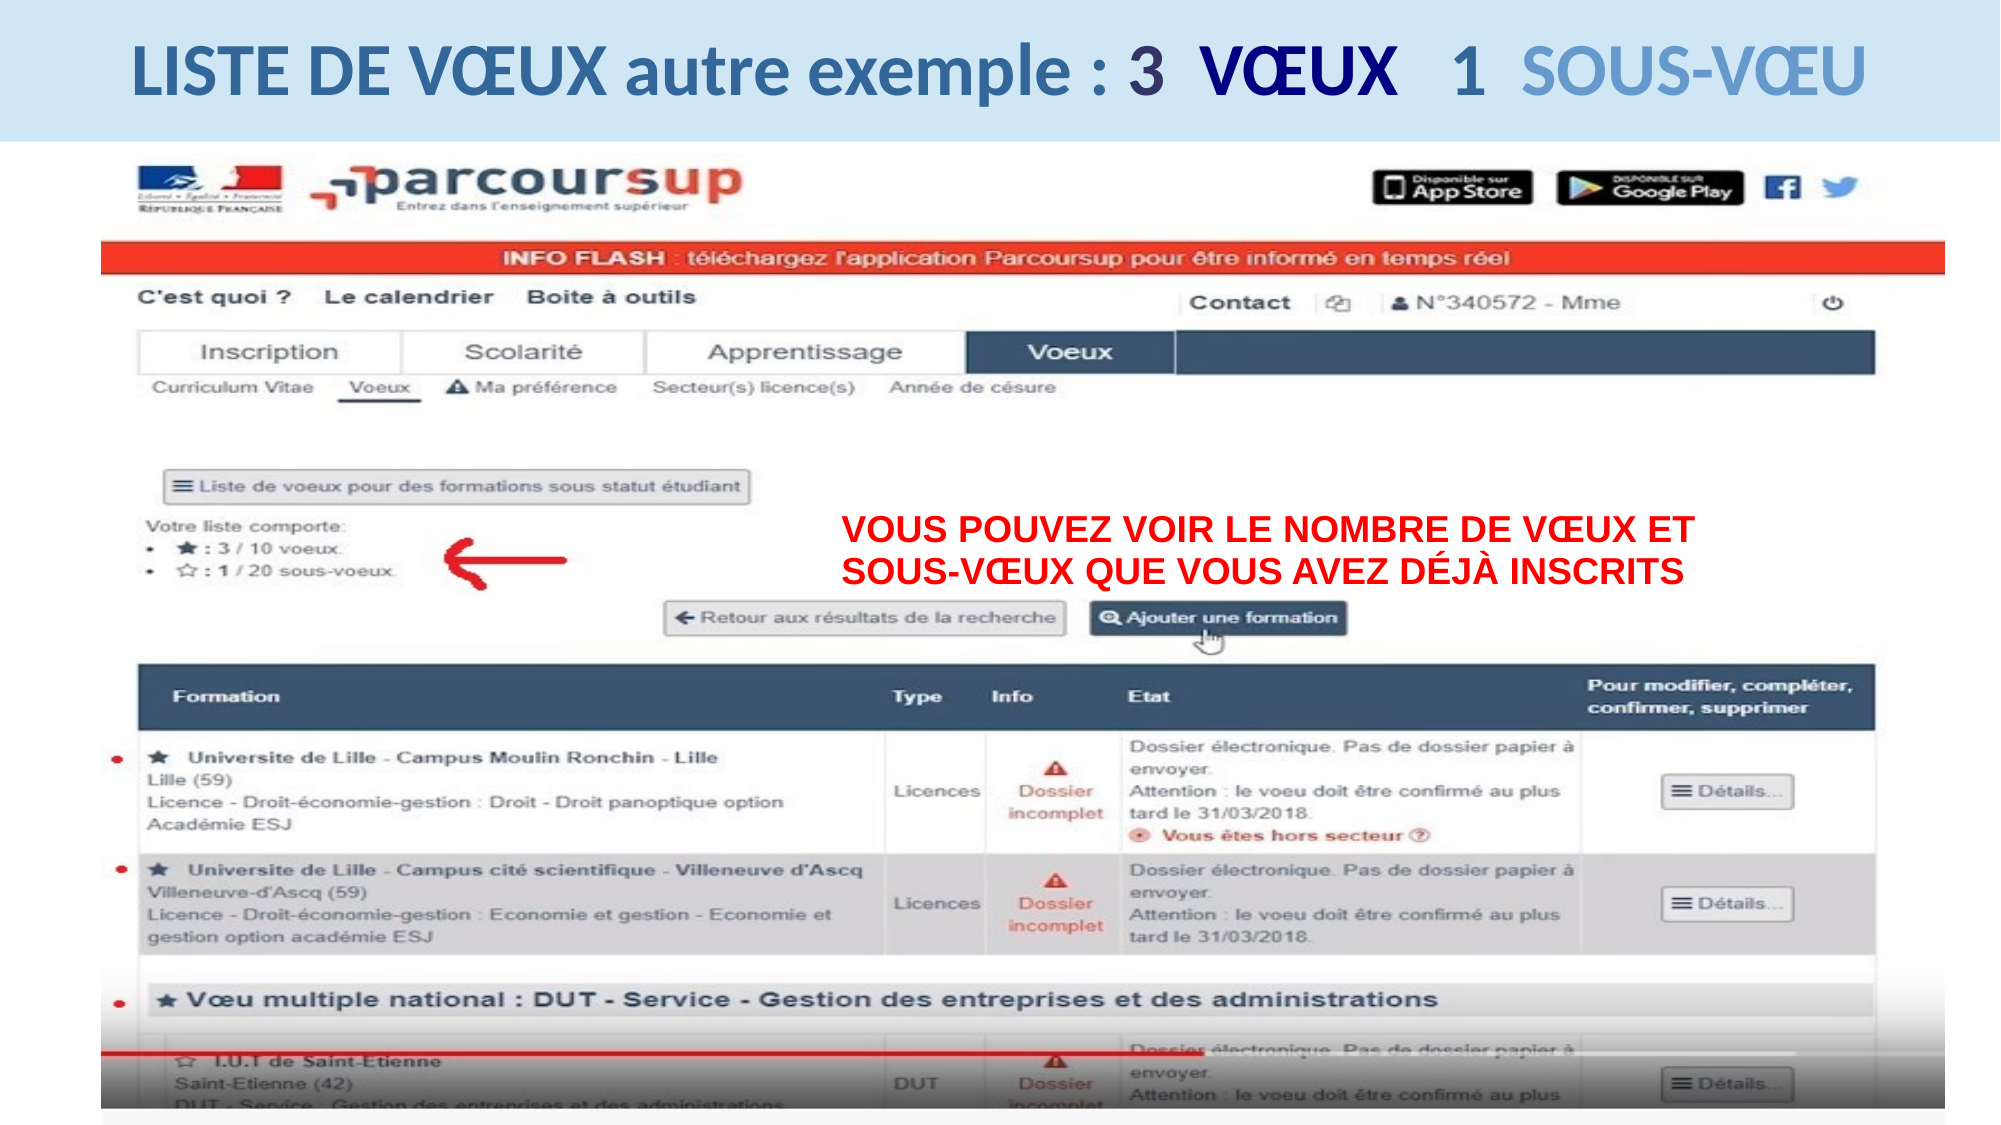

# LISTE DE VŒUX autre exemple : 3 VŒUX 1 SOUS-VŒU
VOUS POUVEZ VOIR LE NOMBRE DE VŒUX ET SOUS-VŒUX QUE VOUS AVEZ DÉJÀ INSCRITS